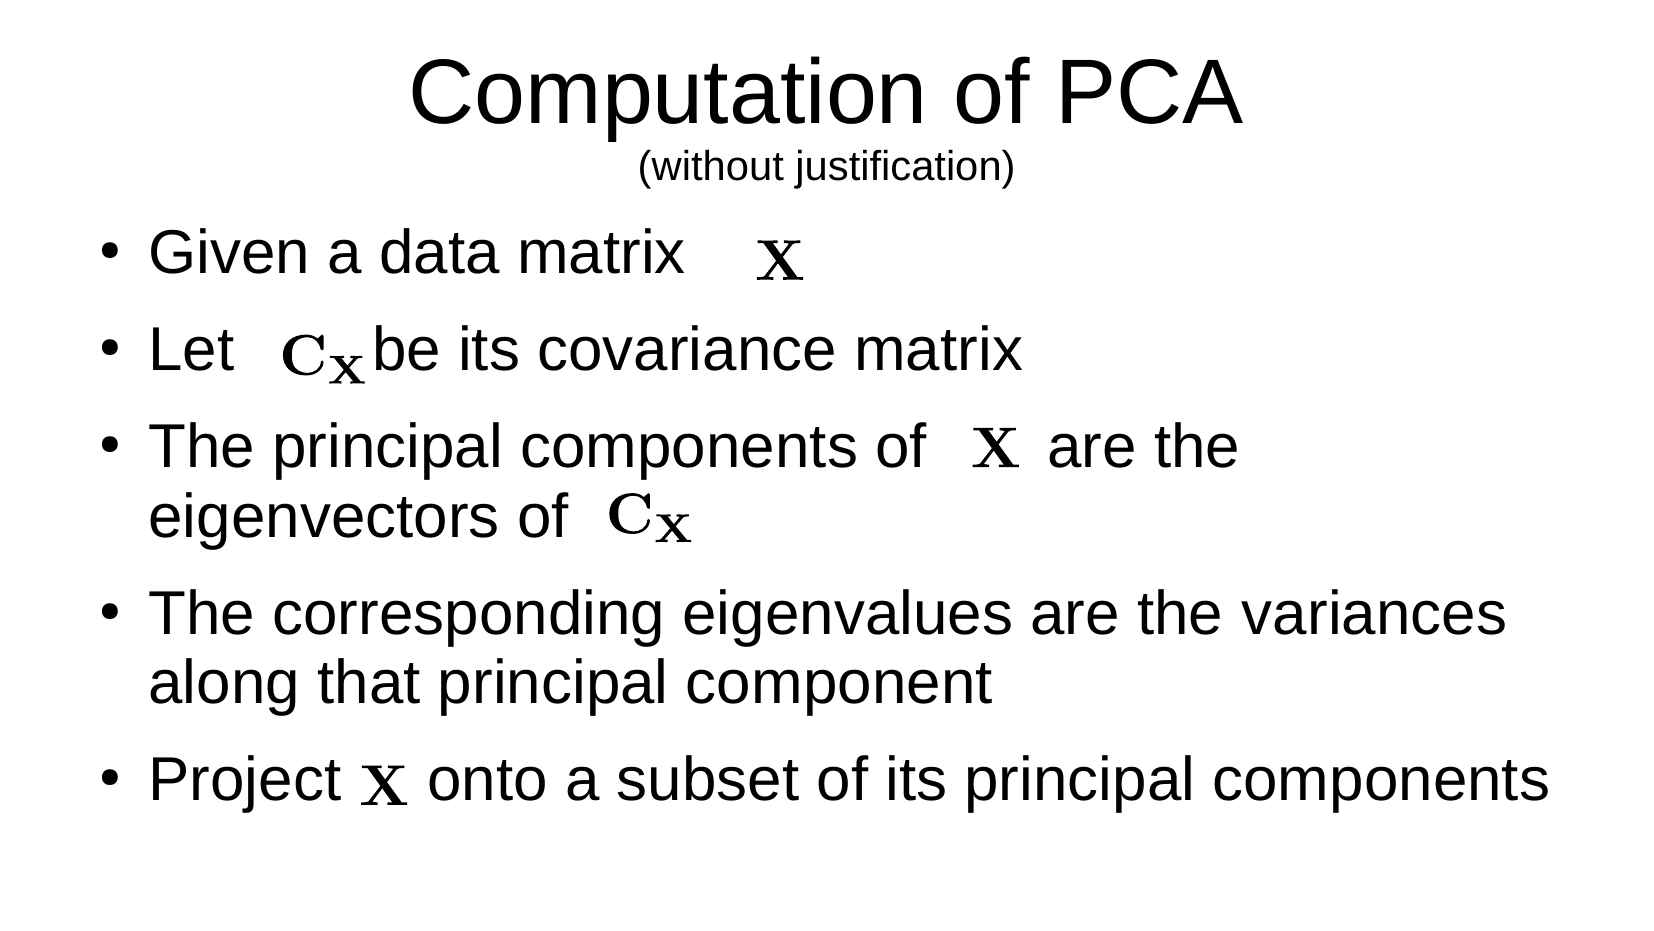

# Computation of PCA (without justification)
Given a data matrix
Let be its covariance matrix
The principal components of are the eigenvectors of
The corresponding eigenvalues are the variances along that principal component
Project onto a subset of its principal components